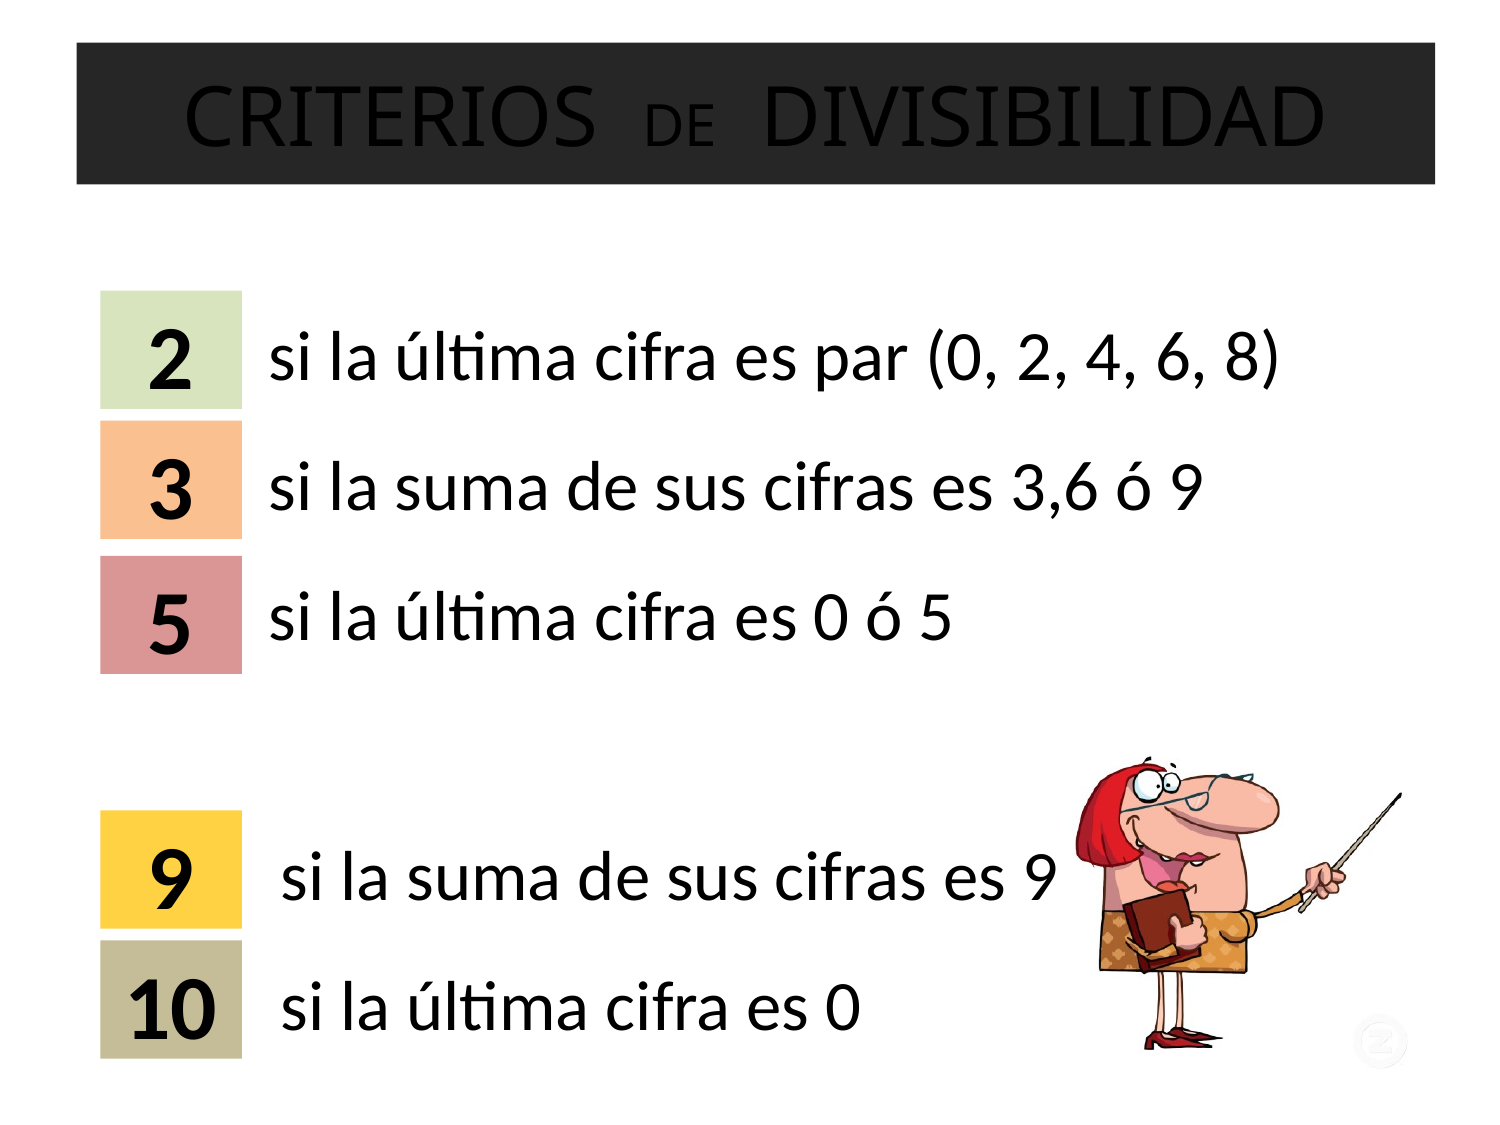

CRITERIOS DE DIVISIBILIDAD
2
si la última cifra es par (0, 2, 4, 6, 8)
3
si la suma de sus cifras es 3,6 ó 9
5
si la última cifra es 0 ó 5
9
si la suma de sus cifras es 9
10
si la última cifra es 0